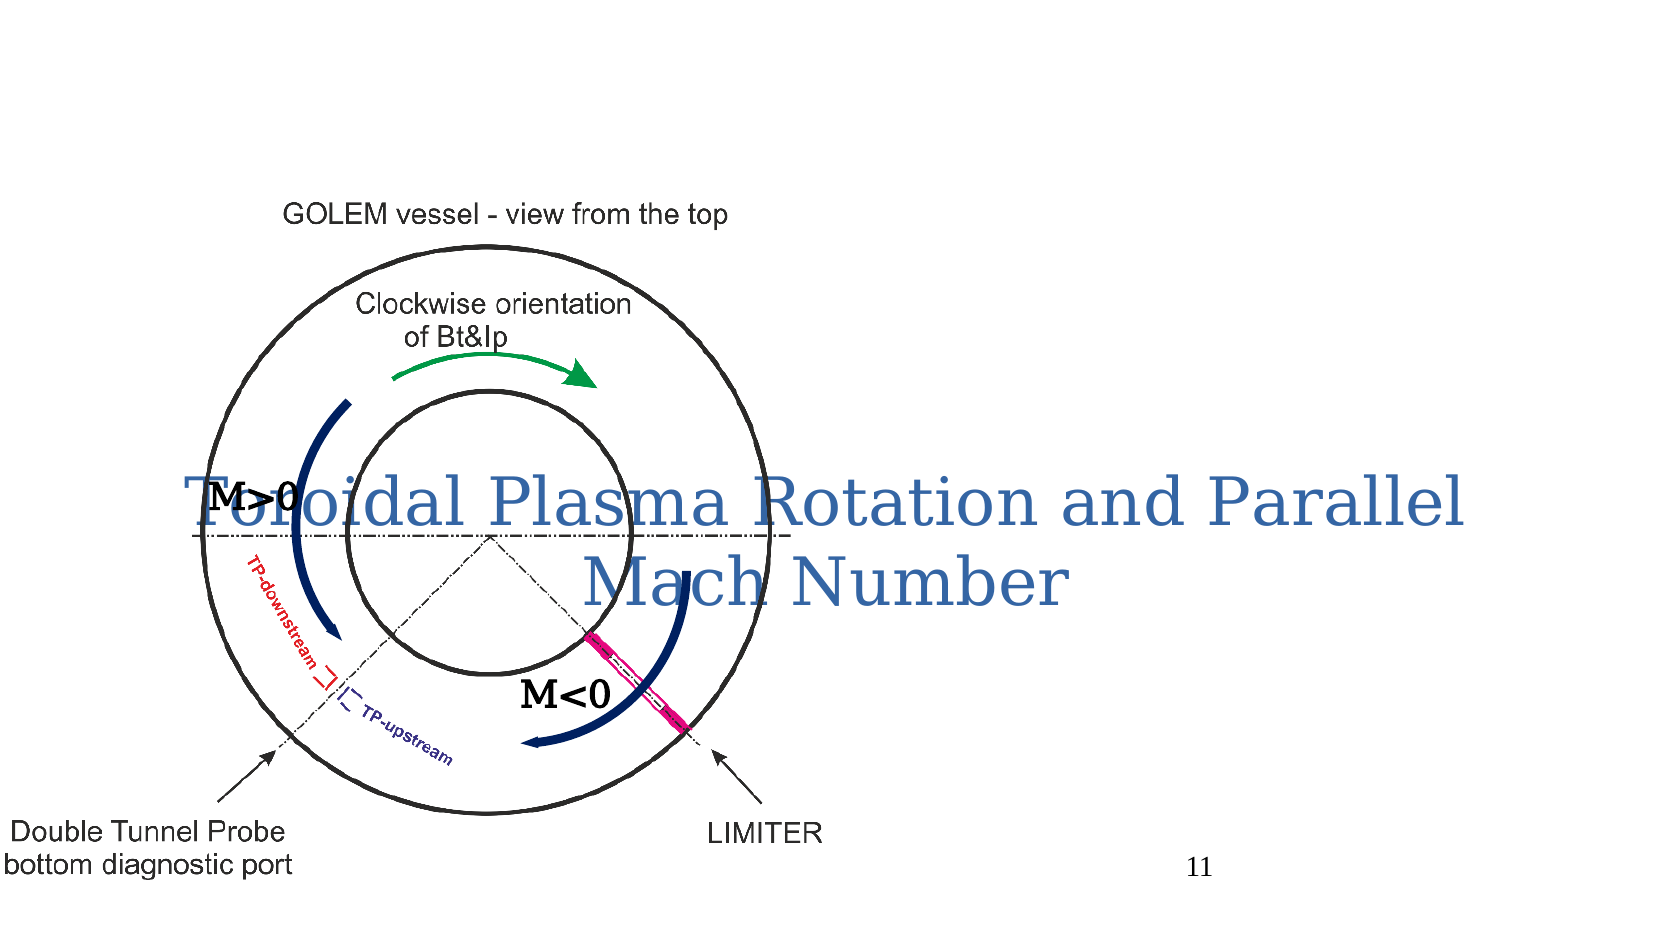

M>0
M<0
# Toroidal Plasma Rotation and Parallel Mach Number
6